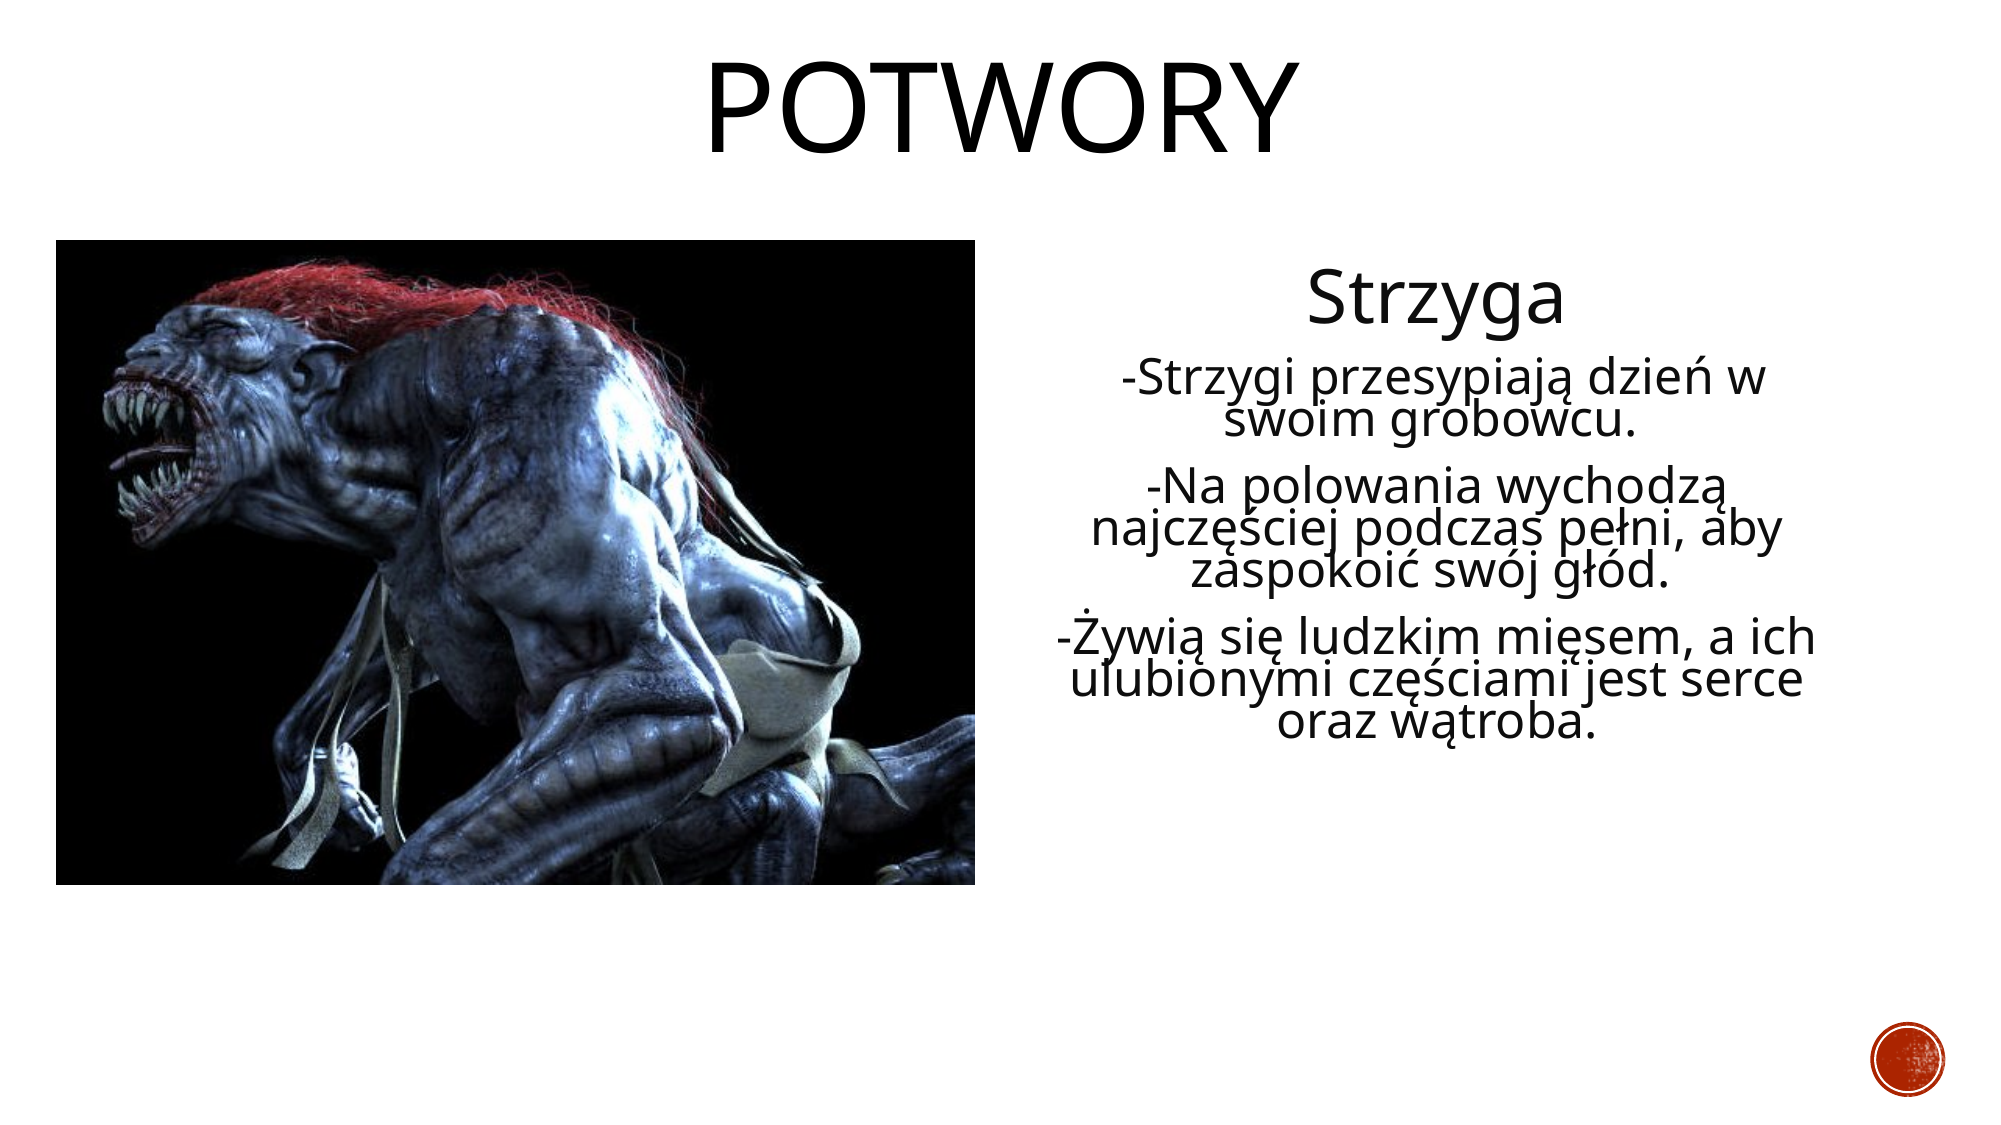

# Potwory
Strzyga
 -Strzygi przesypiają dzień w swoim grobowcu.
-Na polowania wychodzą najczęściej podczas pełni, aby zaspokoić swój głód.
-Żywią się ludzkim mięsem, a ich ulubionymi częściami jest serce oraz wątroba.